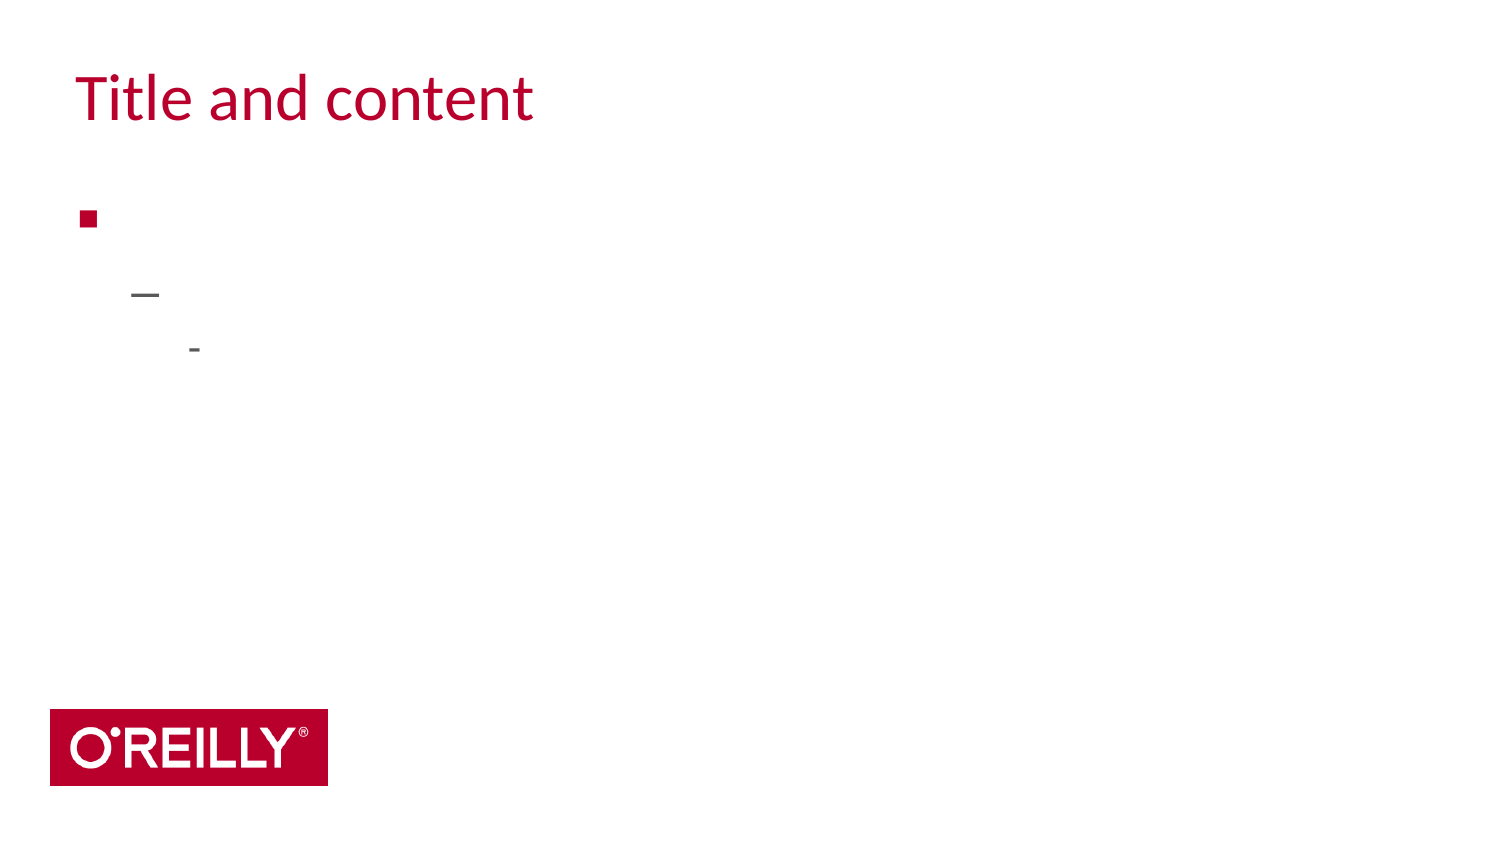

# Title and content
First line
Second line
Third line